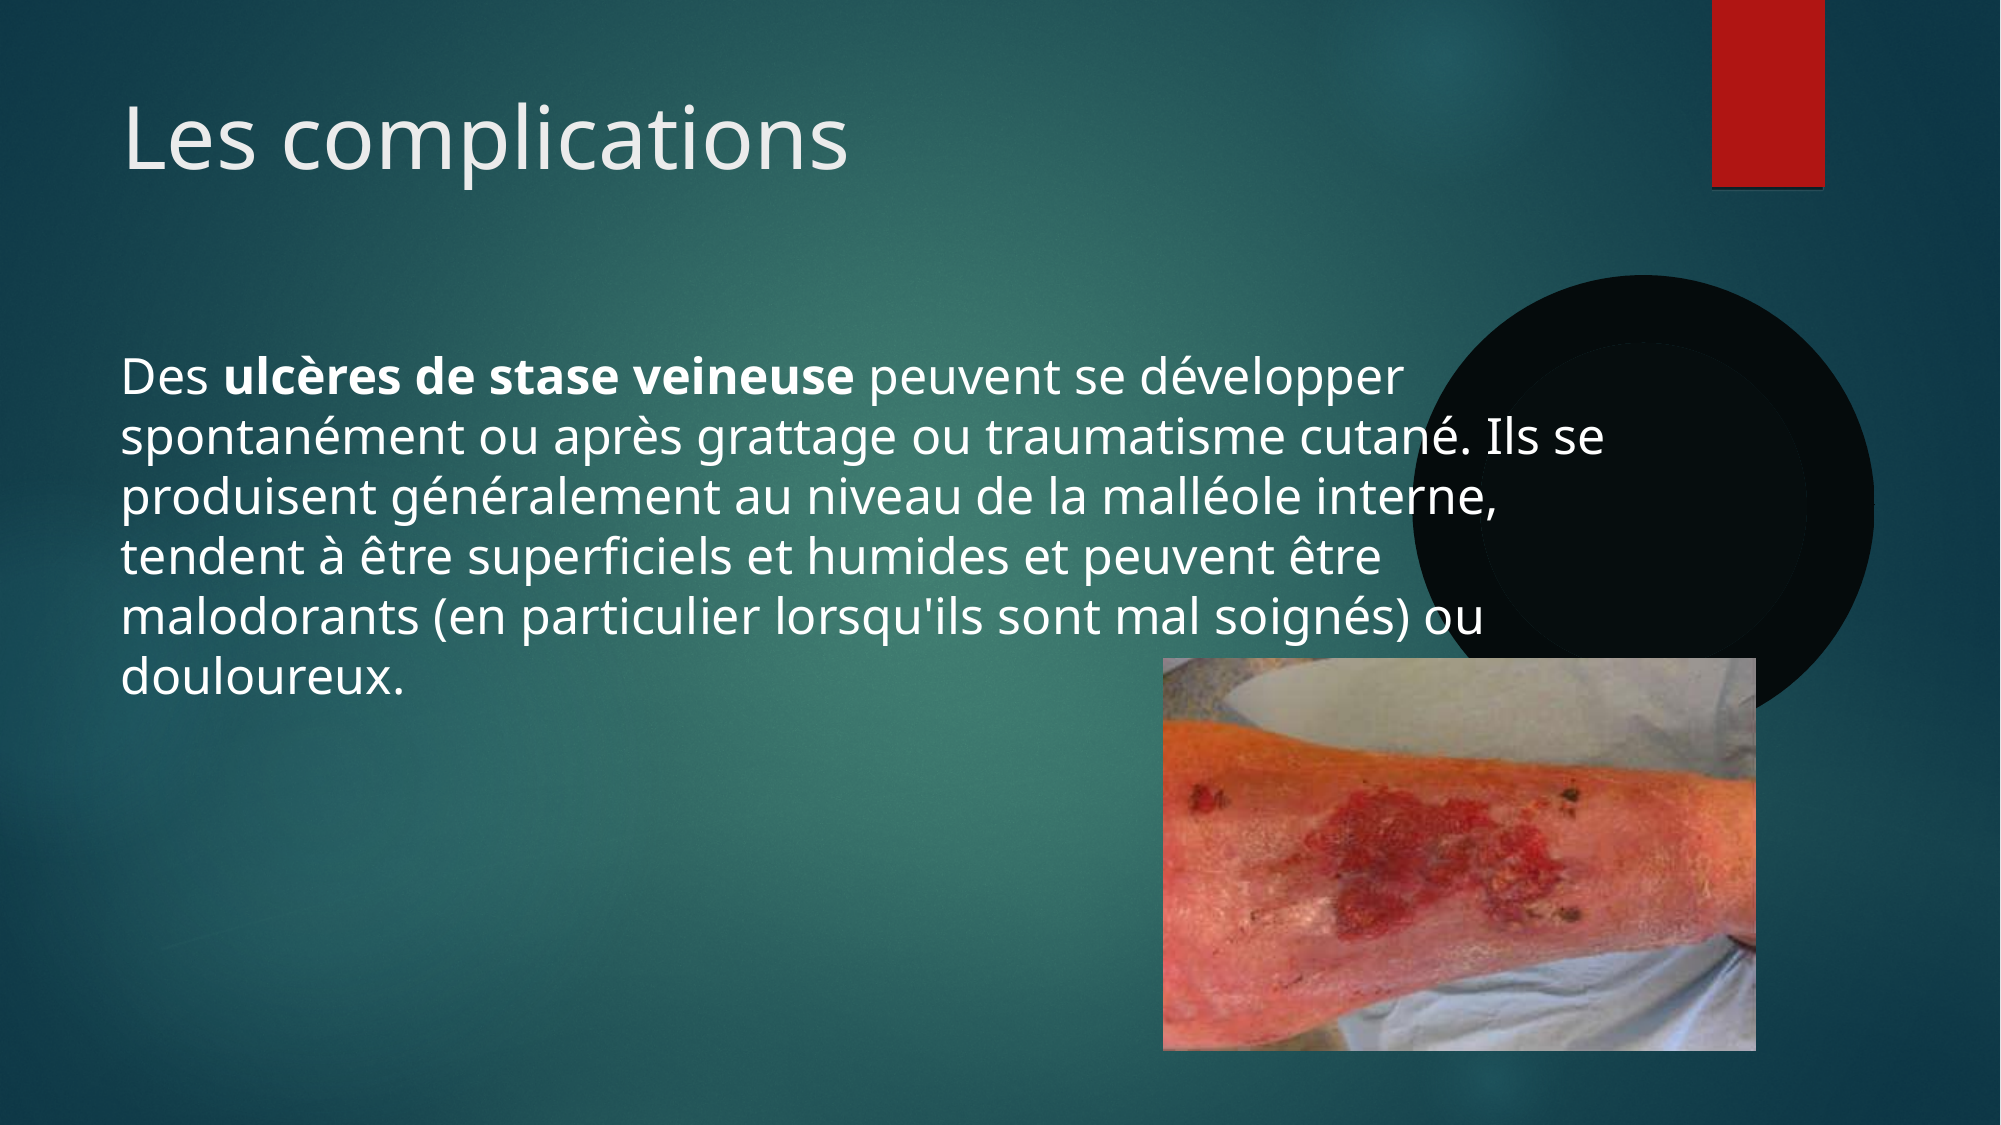

# Les complications
Des ulcères de stase veineuse peuvent se développer spontanément ou après grattage ou traumatisme cutané. Ils se produisent généralement au niveau de la malléole interne, tendent à être superficiels et humides et peuvent être malodorants (en particulier lorsqu'ils sont mal soignés) ou douloureux.